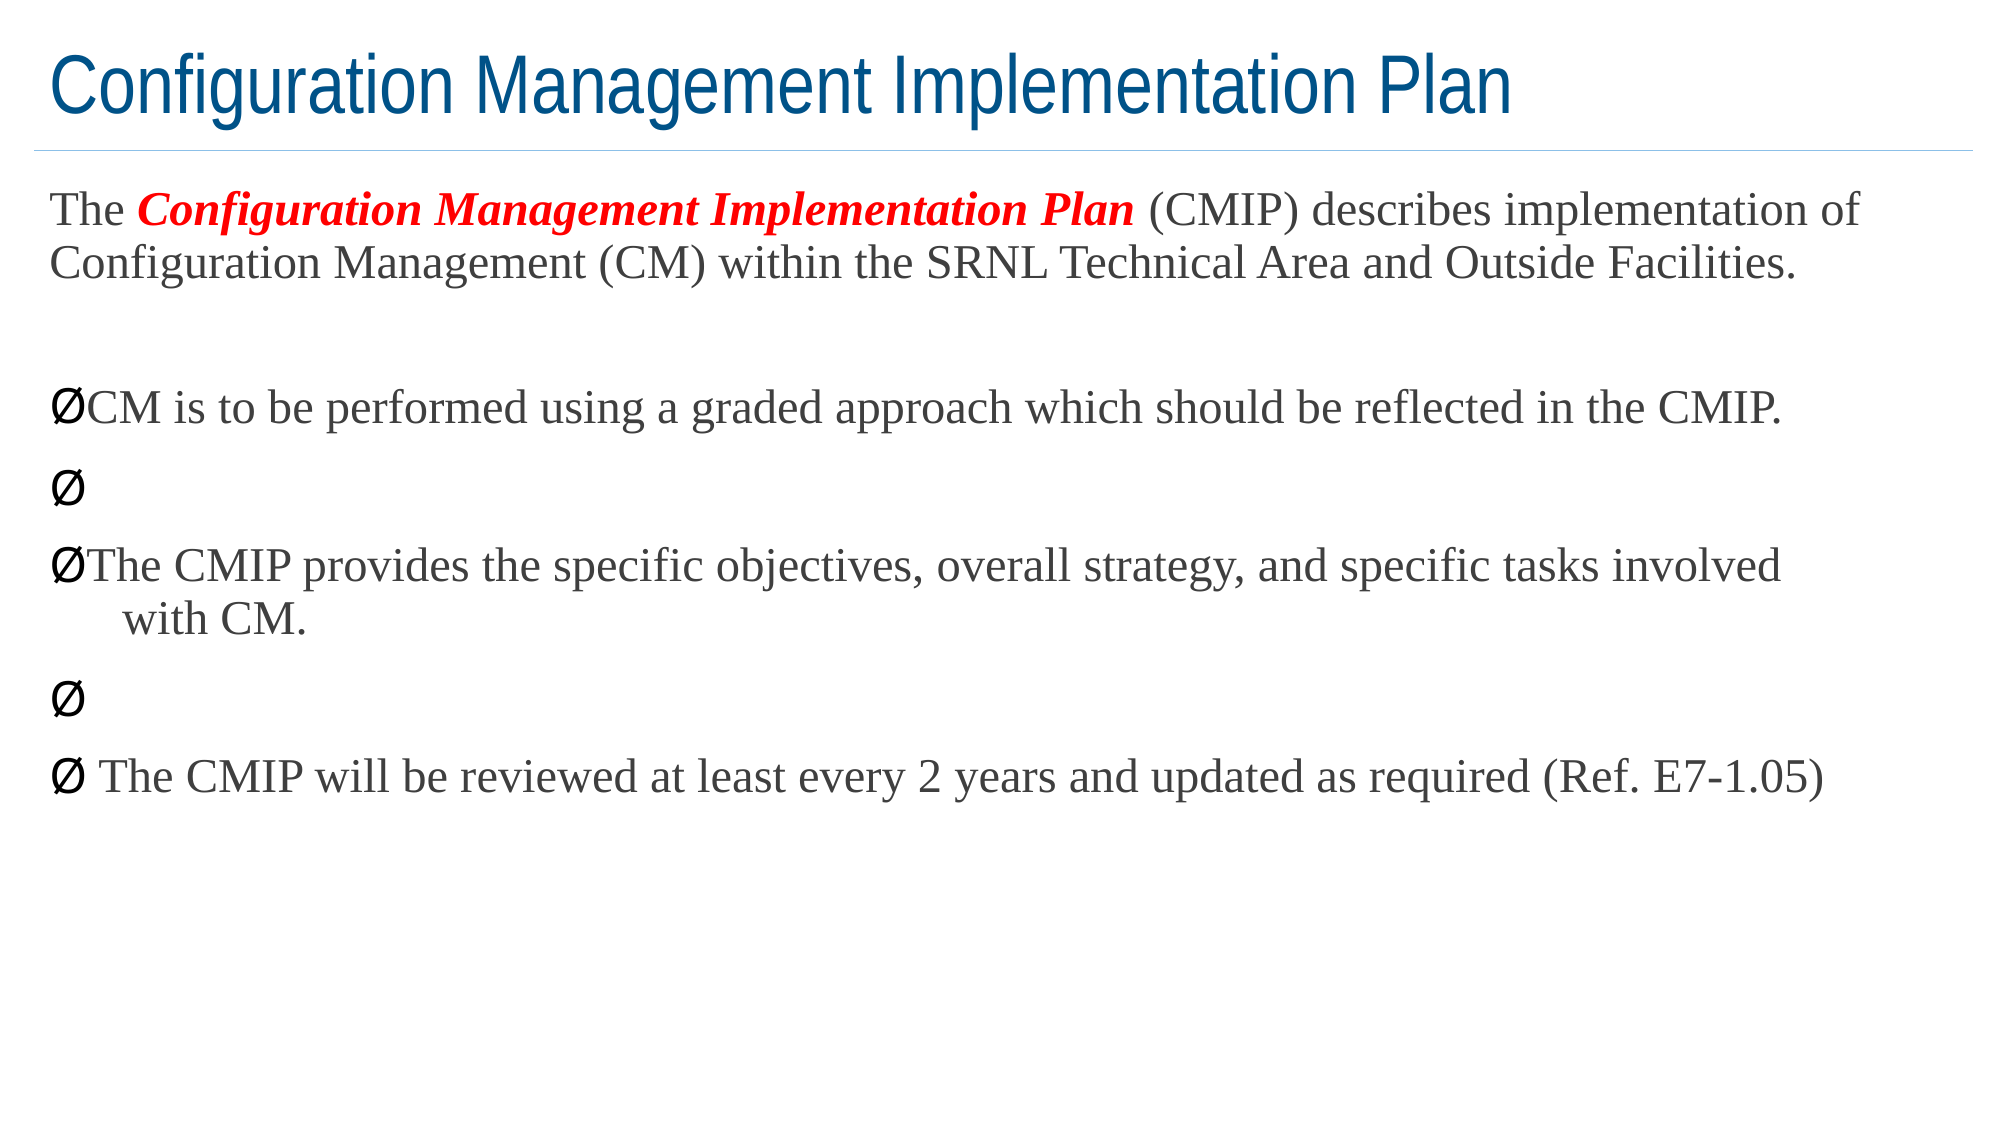

# Configuration Management Implementation Plan
The Configuration Management Implementation Plan (CMIP) describes implementation of Configuration Management (CM) within the SRNL Technical Area and Outside Facilities.
CM is to be performed using a graded approach which should be reflected in the CMIP.
The CMIP provides the specific objectives, overall strategy, and specific tasks involved with CM.
 The CMIP will be reviewed at least every 2 years and updated as required (Ref. E7-1.05)